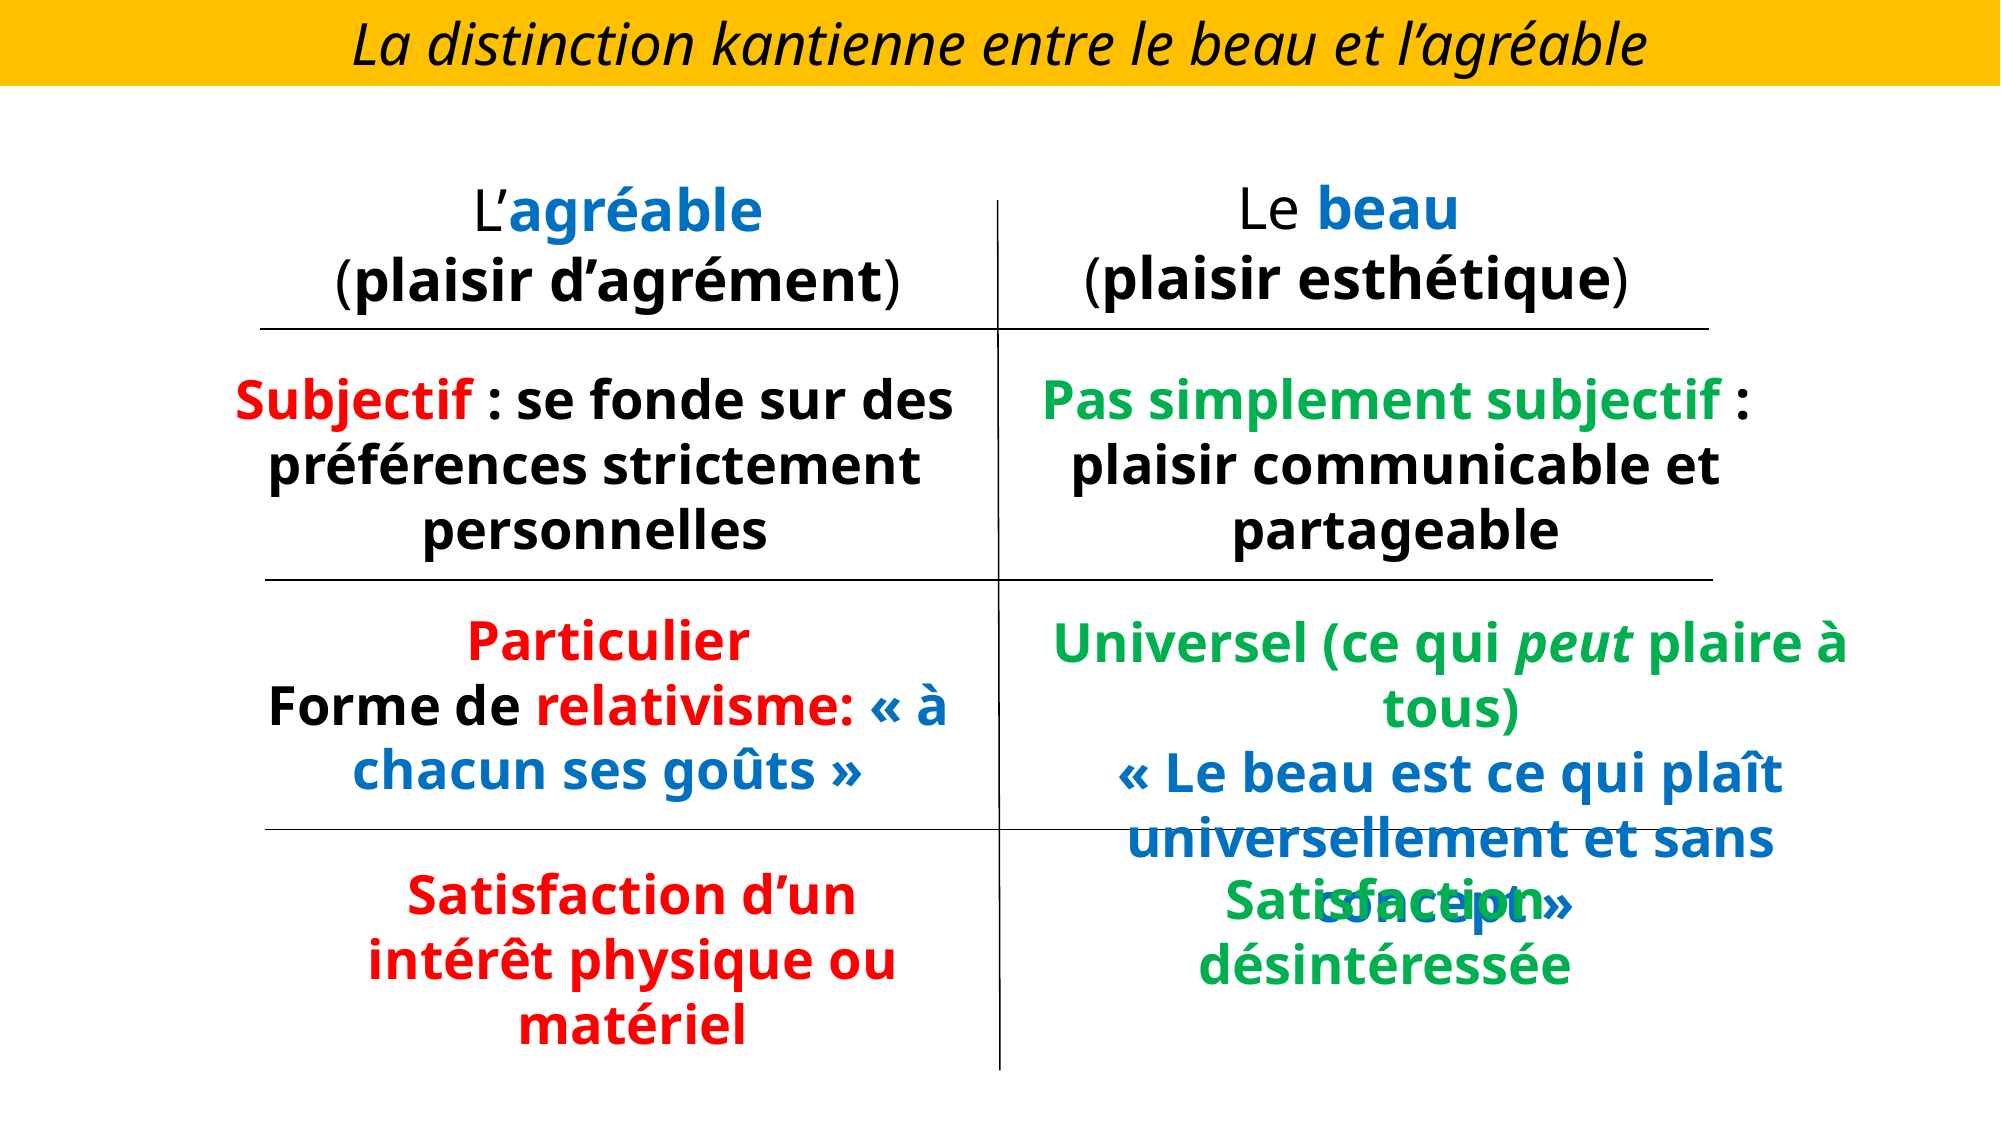

La distinction kantienne entre le beau et l’agréable
Le beau
(plaisir esthétique)
L’agréable
(plaisir d’agrément)
Subjectif : se fonde sur des préférences strictement personnelles
Pas simplement subjectif : plaisir communicable et partageable
Particulier
Forme de relativisme: « à chacun ses goûts »
Universel (ce qui peut plaire à tous)
« Le beau est ce qui plaît universellement et sans concept »
Satisfaction d’un intérêt physique ou matériel
Satisfaction désintéressée